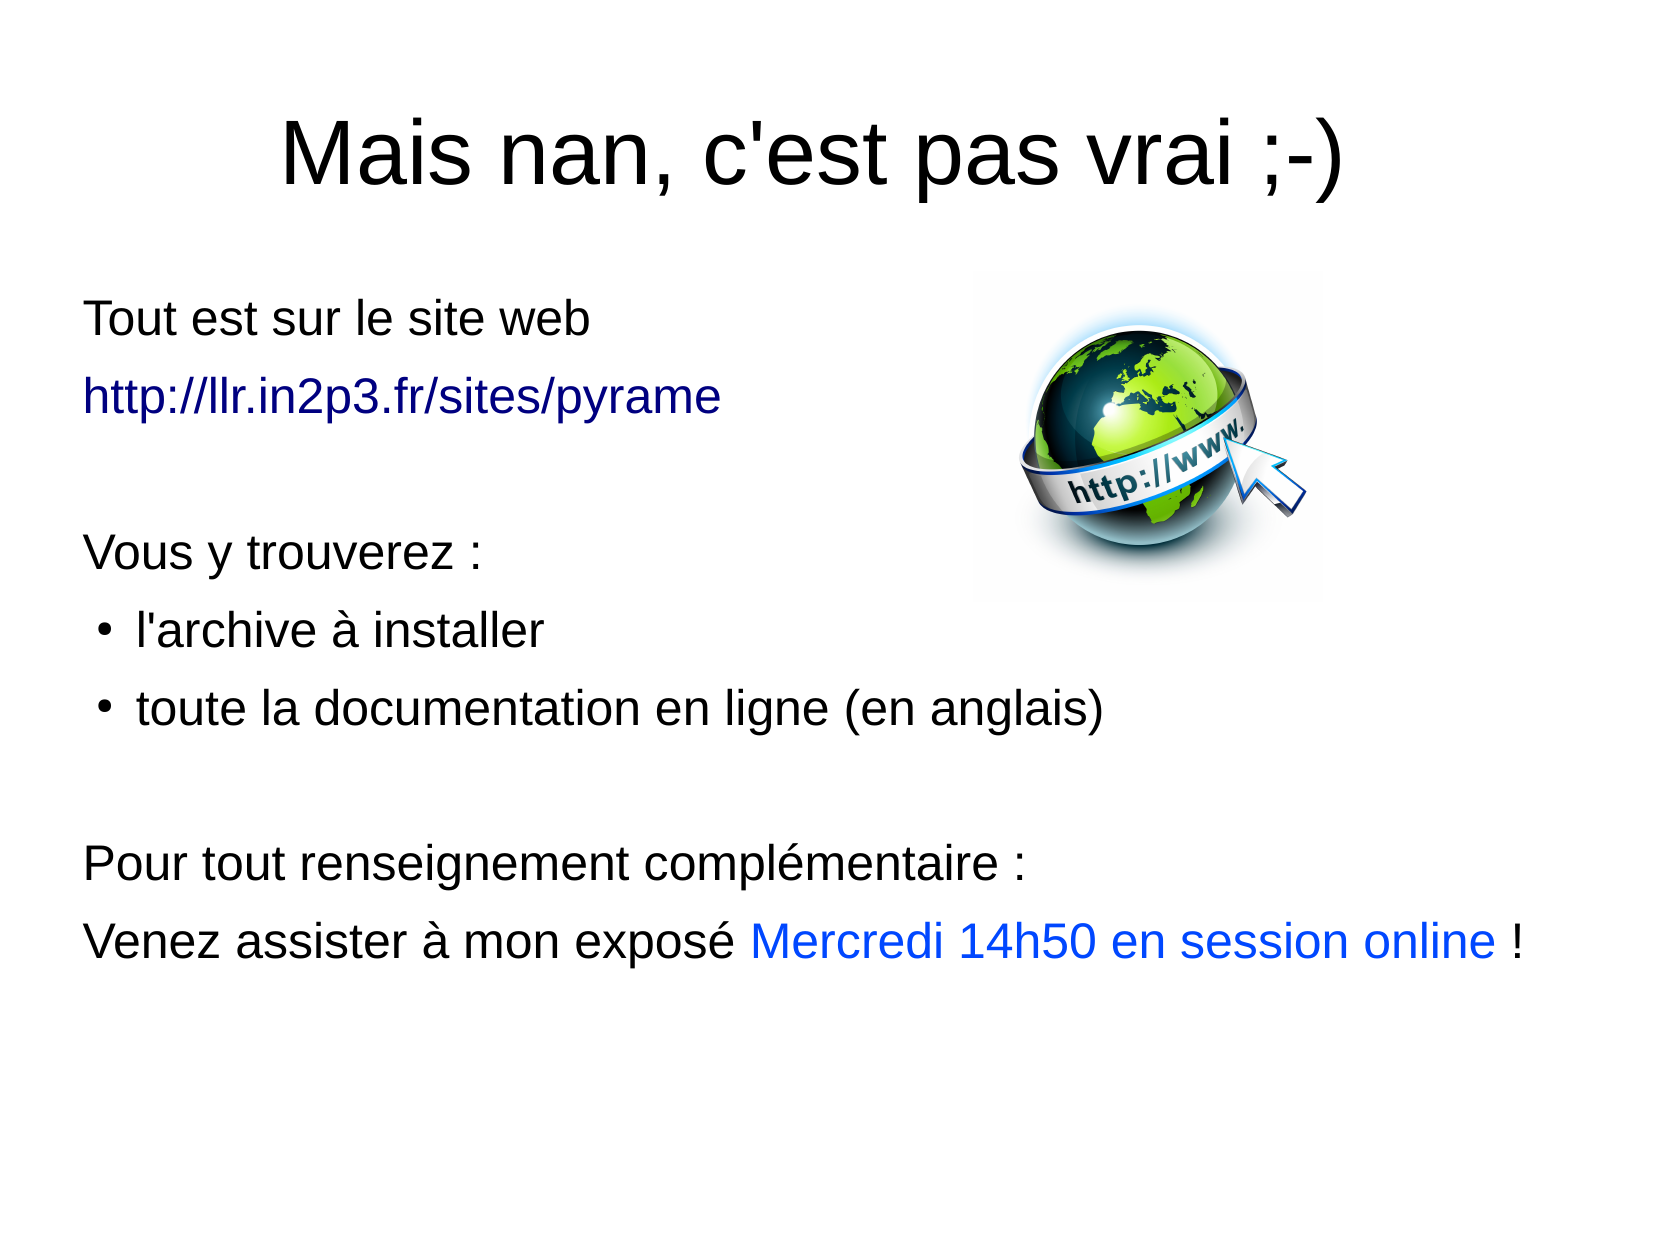

# Mais nan, c'est pas vrai ;-)
Tout est sur le site web
http://llr.in2p3.fr/sites/pyrame
Vous y trouverez :
l'archive à installer
toute la documentation en ligne (en anglais)
Pour tout renseignement complémentaire :
Venez assister à mon exposé Mercredi 14h50 en session online !